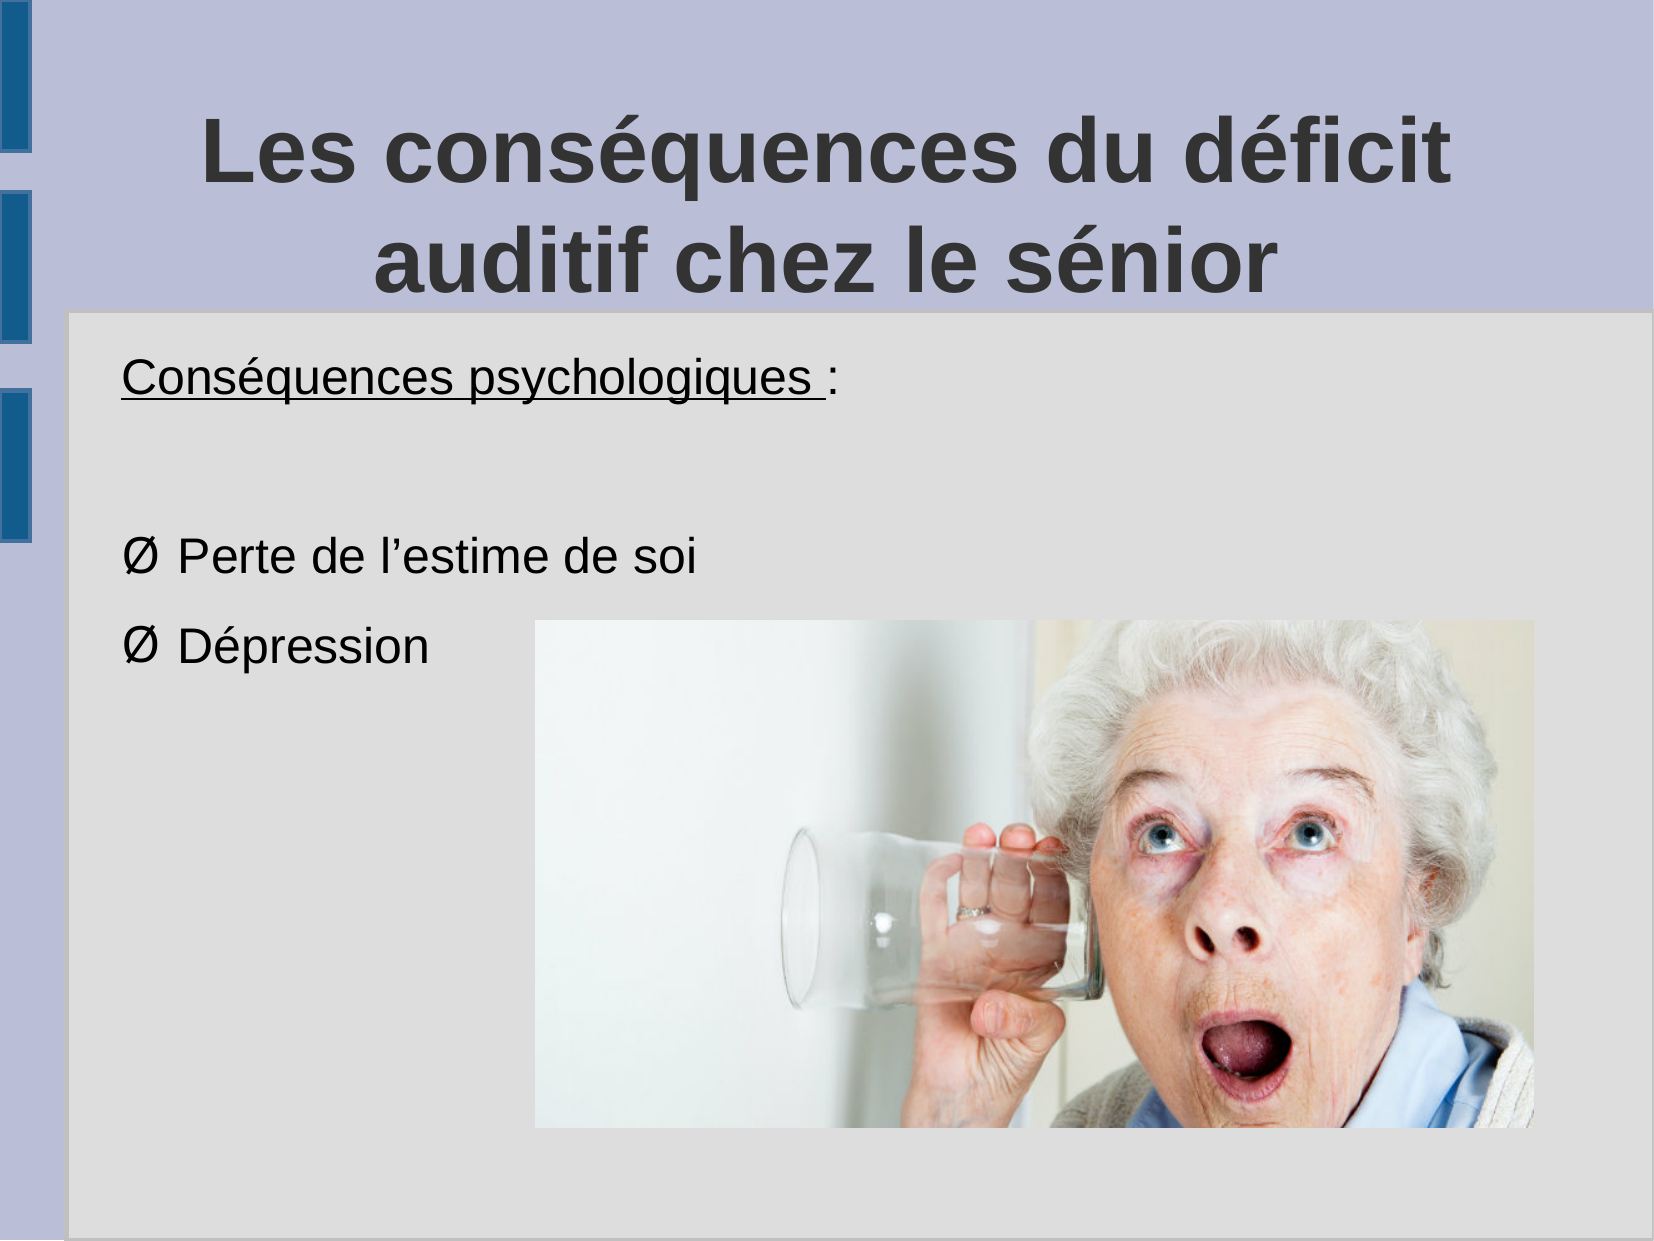

# Les conséquences du déficit auditif chez le sénior
Conséquences psychologiques :
Perte de l’estime de soi
Dépression